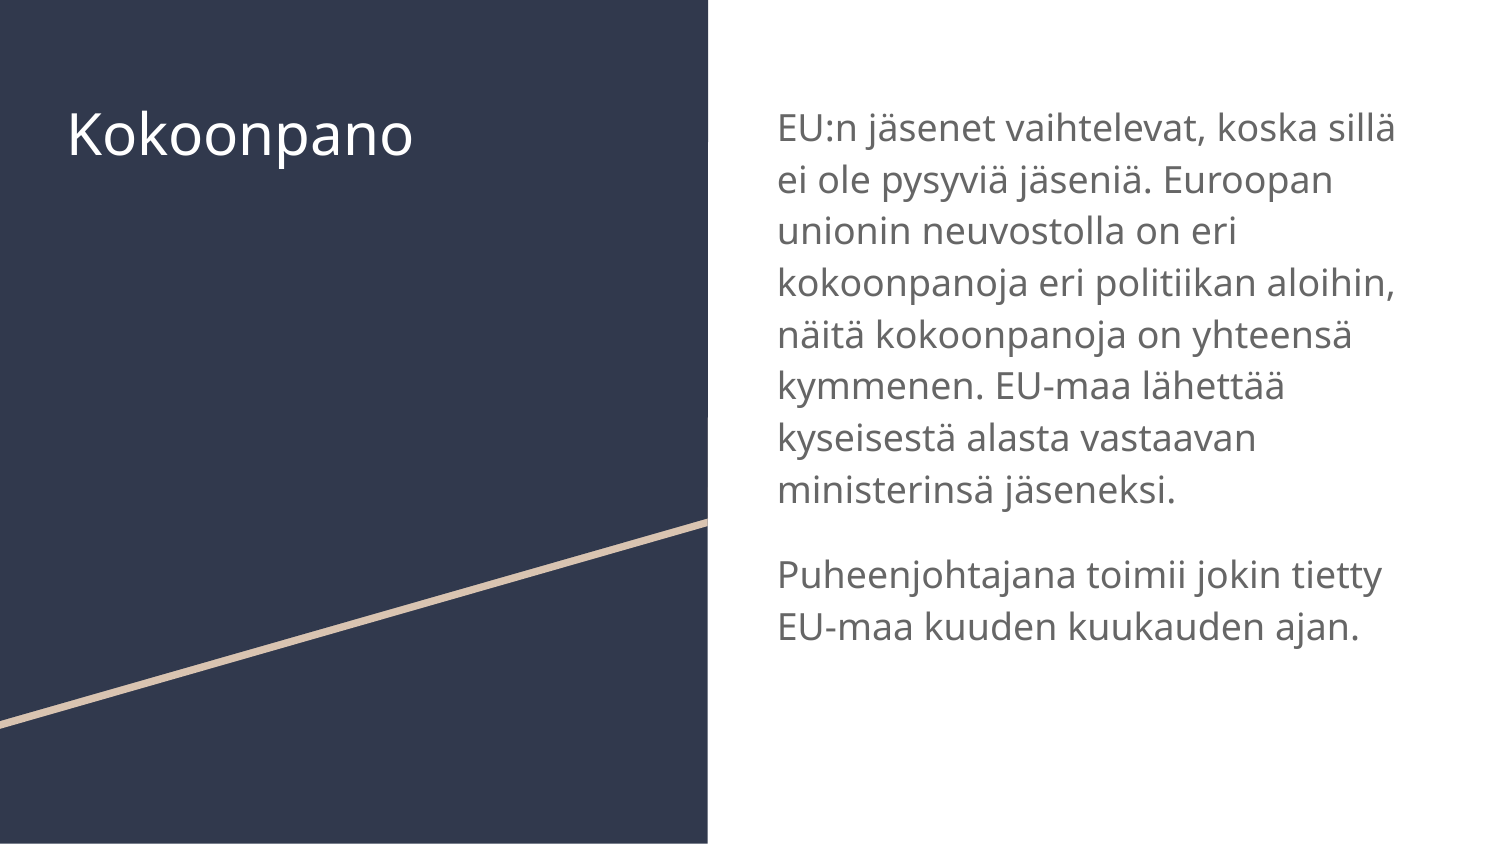

# Kokoonpano
EU:n jäsenet vaihtelevat, koska sillä ei ole pysyviä jäseniä. Euroopan unionin neuvostolla on eri kokoonpanoja eri politiikan aloihin, näitä kokoonpanoja on yhteensä kymmenen. EU-maa lähettää kyseisestä alasta vastaavan ministerinsä jäseneksi.
Puheenjohtajana toimii jokin tietty EU-maa kuuden kuukauden ajan.